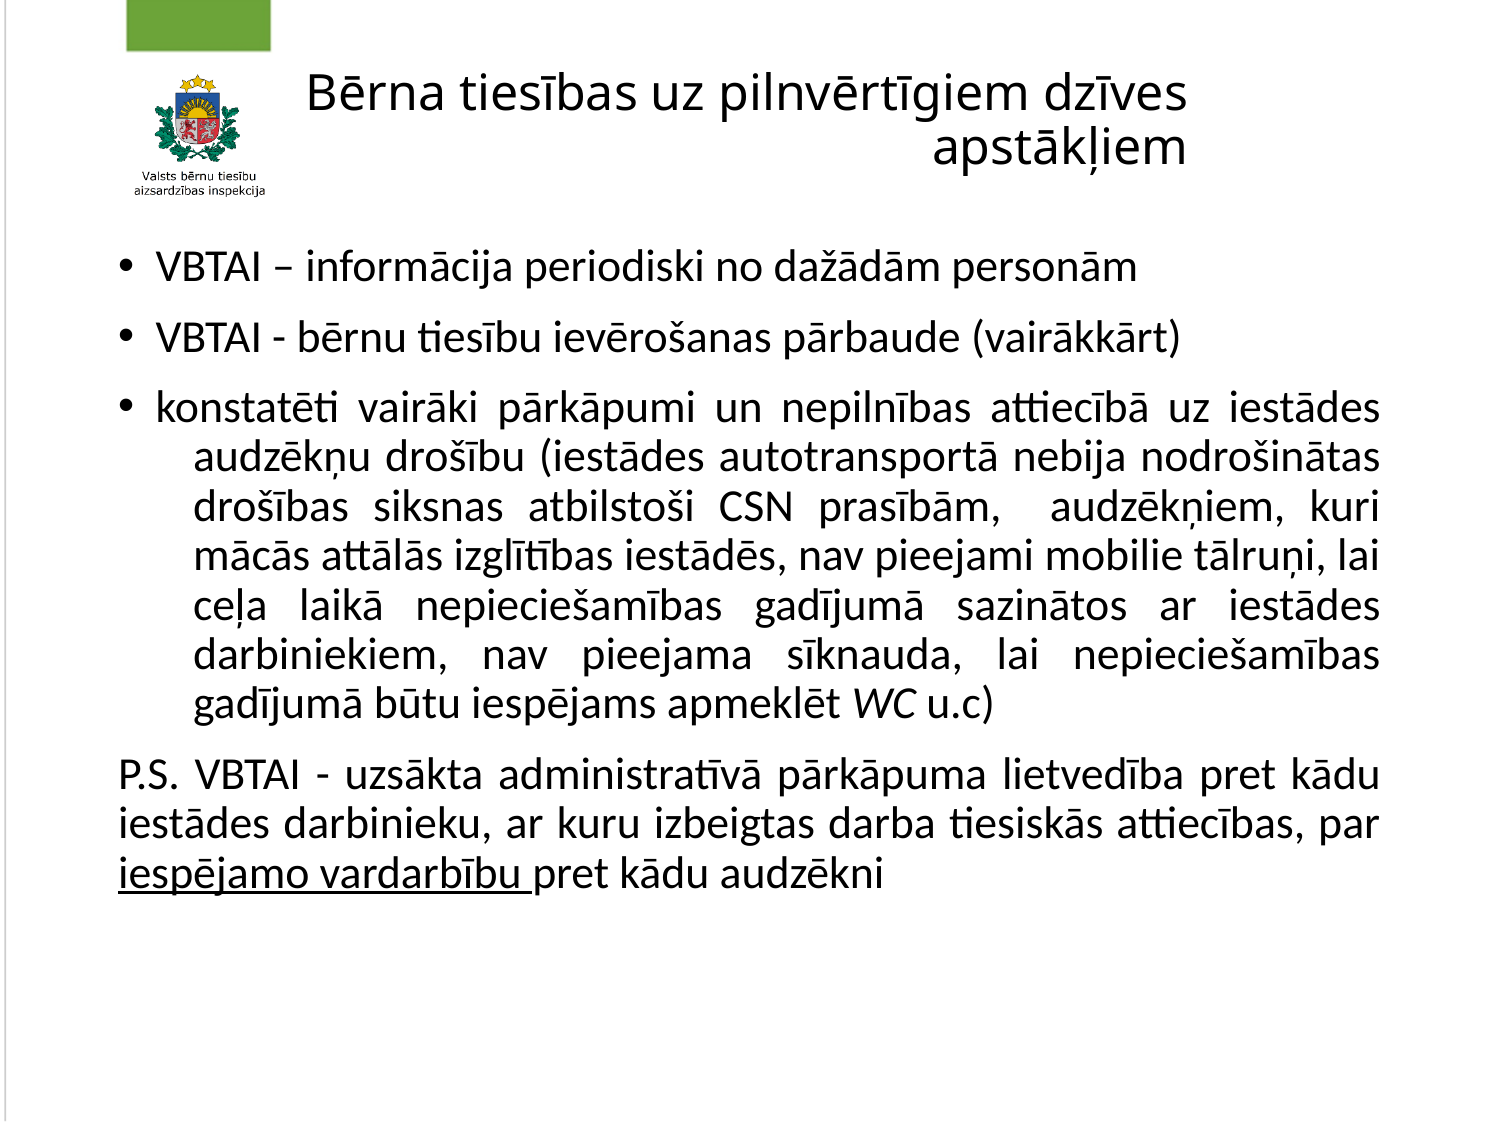

# Bērna tiesības uz pilnvērtīgiem dzīves apstākļiem
VBTAI – informācija periodiski no dažādām personām
VBTAI - bērnu tiesību ievērošanas pārbaude (vairākkārt)
konstatēti vairāki pārkāpumi un nepilnības attiecībā uz iestādes audzēkņu drošību (iestādes autotransportā nebija nodrošinātas drošības siksnas atbilstoši CSN prasībām, audzēkņiem, kuri mācās attālās izglītības iestādēs, nav pieejami mobilie tālruņi, lai ceļa laikā nepieciešamības gadījumā sazinātos ar iestādes darbiniekiem, nav pieejama sīknauda, lai nepieciešamības gadījumā būtu iespējams apmeklēt WC u.c)
P.S. VBTAI - uzsākta administratīvā pārkāpuma lietvedība pret kādu iestādes darbinieku, ar kuru izbeigtas darba tiesiskās attiecības, par iespējamo vardarbību pret kādu audzēkni